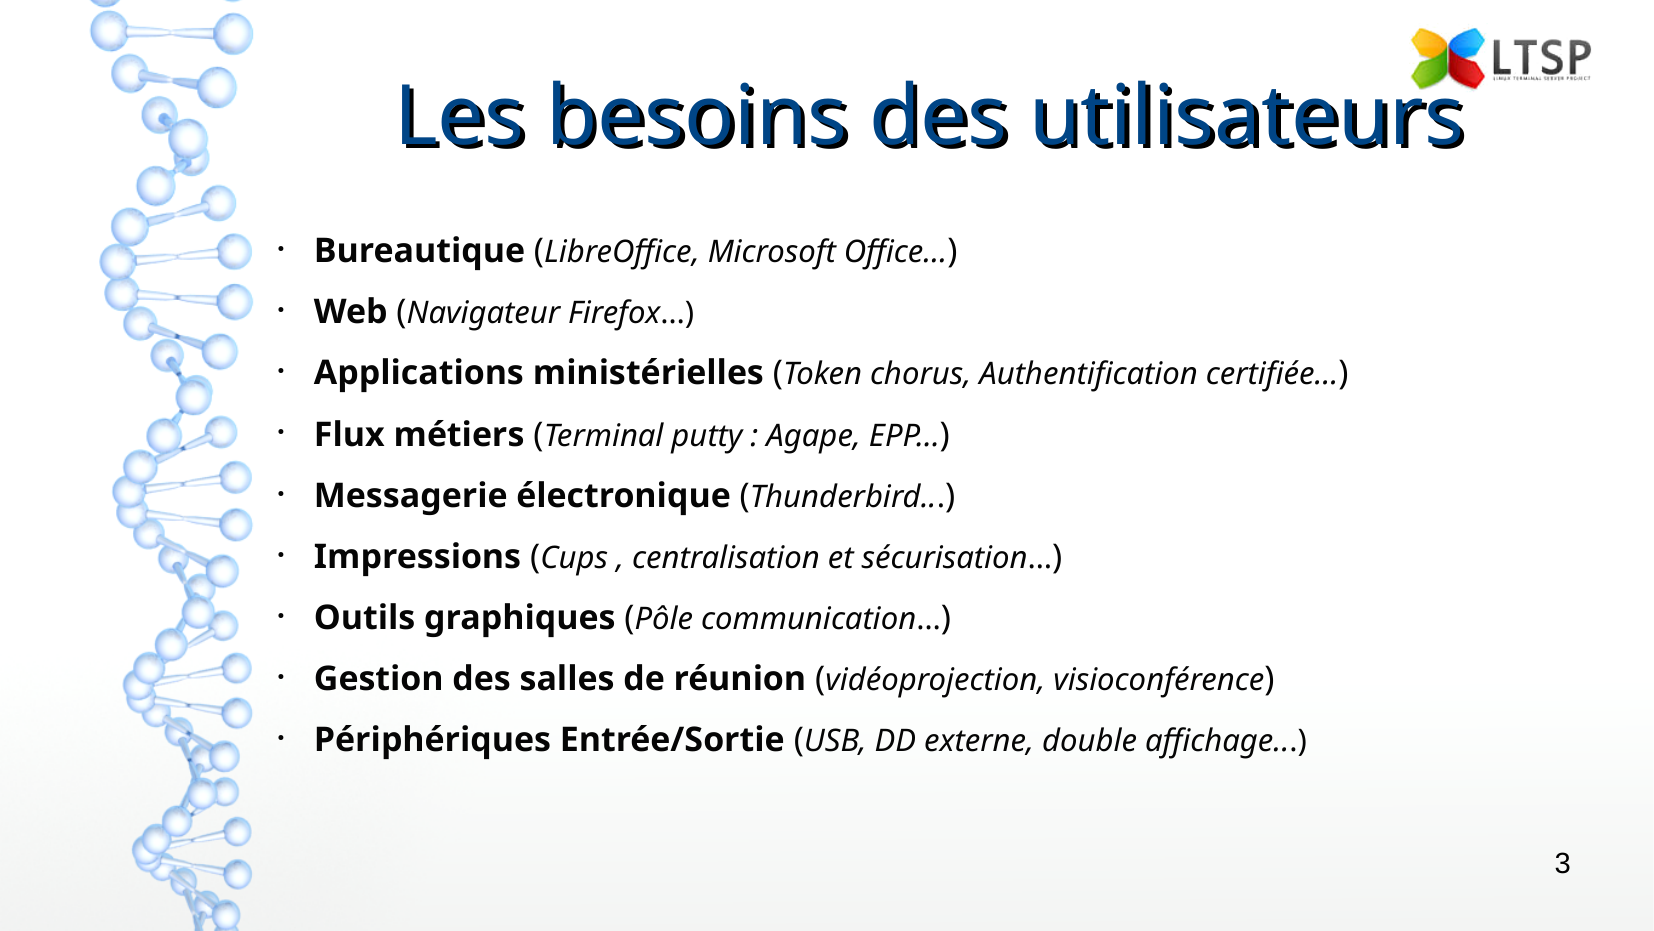

# Les besoins des utilisateurs
Bureautique (LibreOffice, Microsoft Office...)
Web (Navigateur Firefox…)
Applications ministérielles (Token chorus, Authentification certifiée…)
Flux métiers (Terminal putty : Agape, EPP…)
Messagerie électronique (Thunderbird...)
Impressions (Cups , centralisation et sécurisation…)
Outils graphiques (Pôle communication…)
Gestion des salles de réunion (vidéoprojection, visioconférence)
Périphériques Entrée/Sortie (USB, DD externe, double affichage...)
3